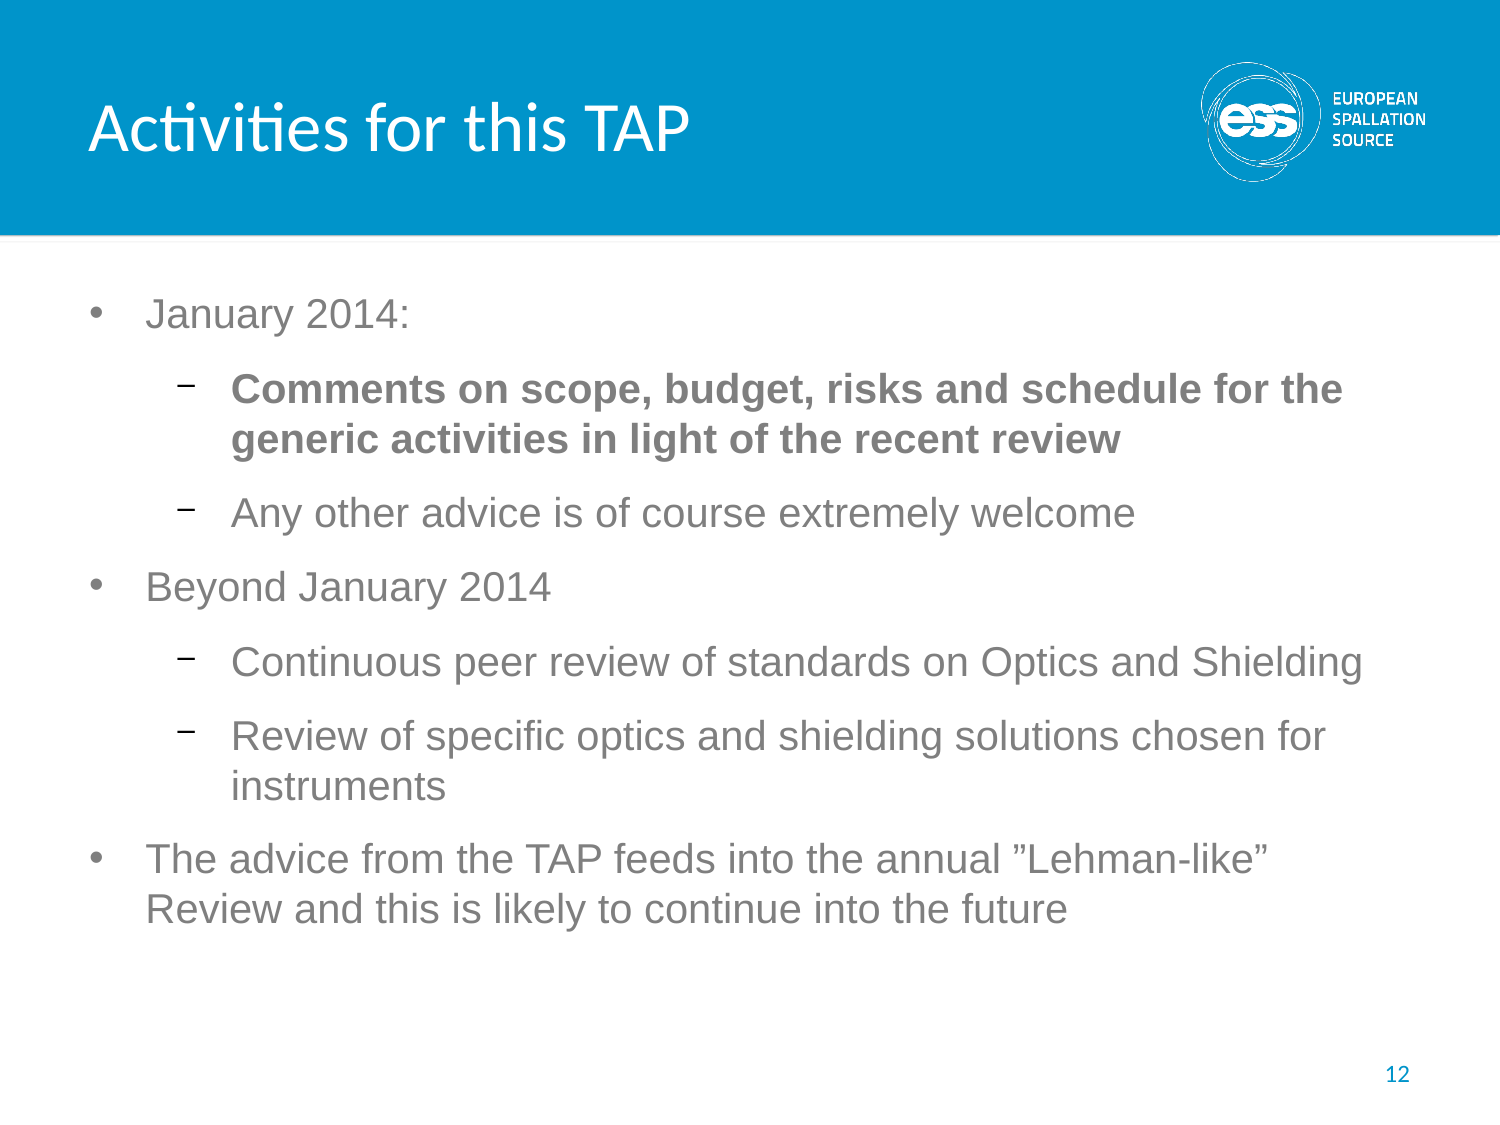

# Activities for this TAP
January 2014:
Comments on scope, budget, risks and schedule for the generic activities in light of the recent review
Any other advice is of course extremely welcome
Beyond January 2014
Continuous peer review of standards on Optics and Shielding
Review of specific optics and shielding solutions chosen for instruments
The advice from the TAP feeds into the annual ”Lehman-like” Review and this is likely to continue into the future